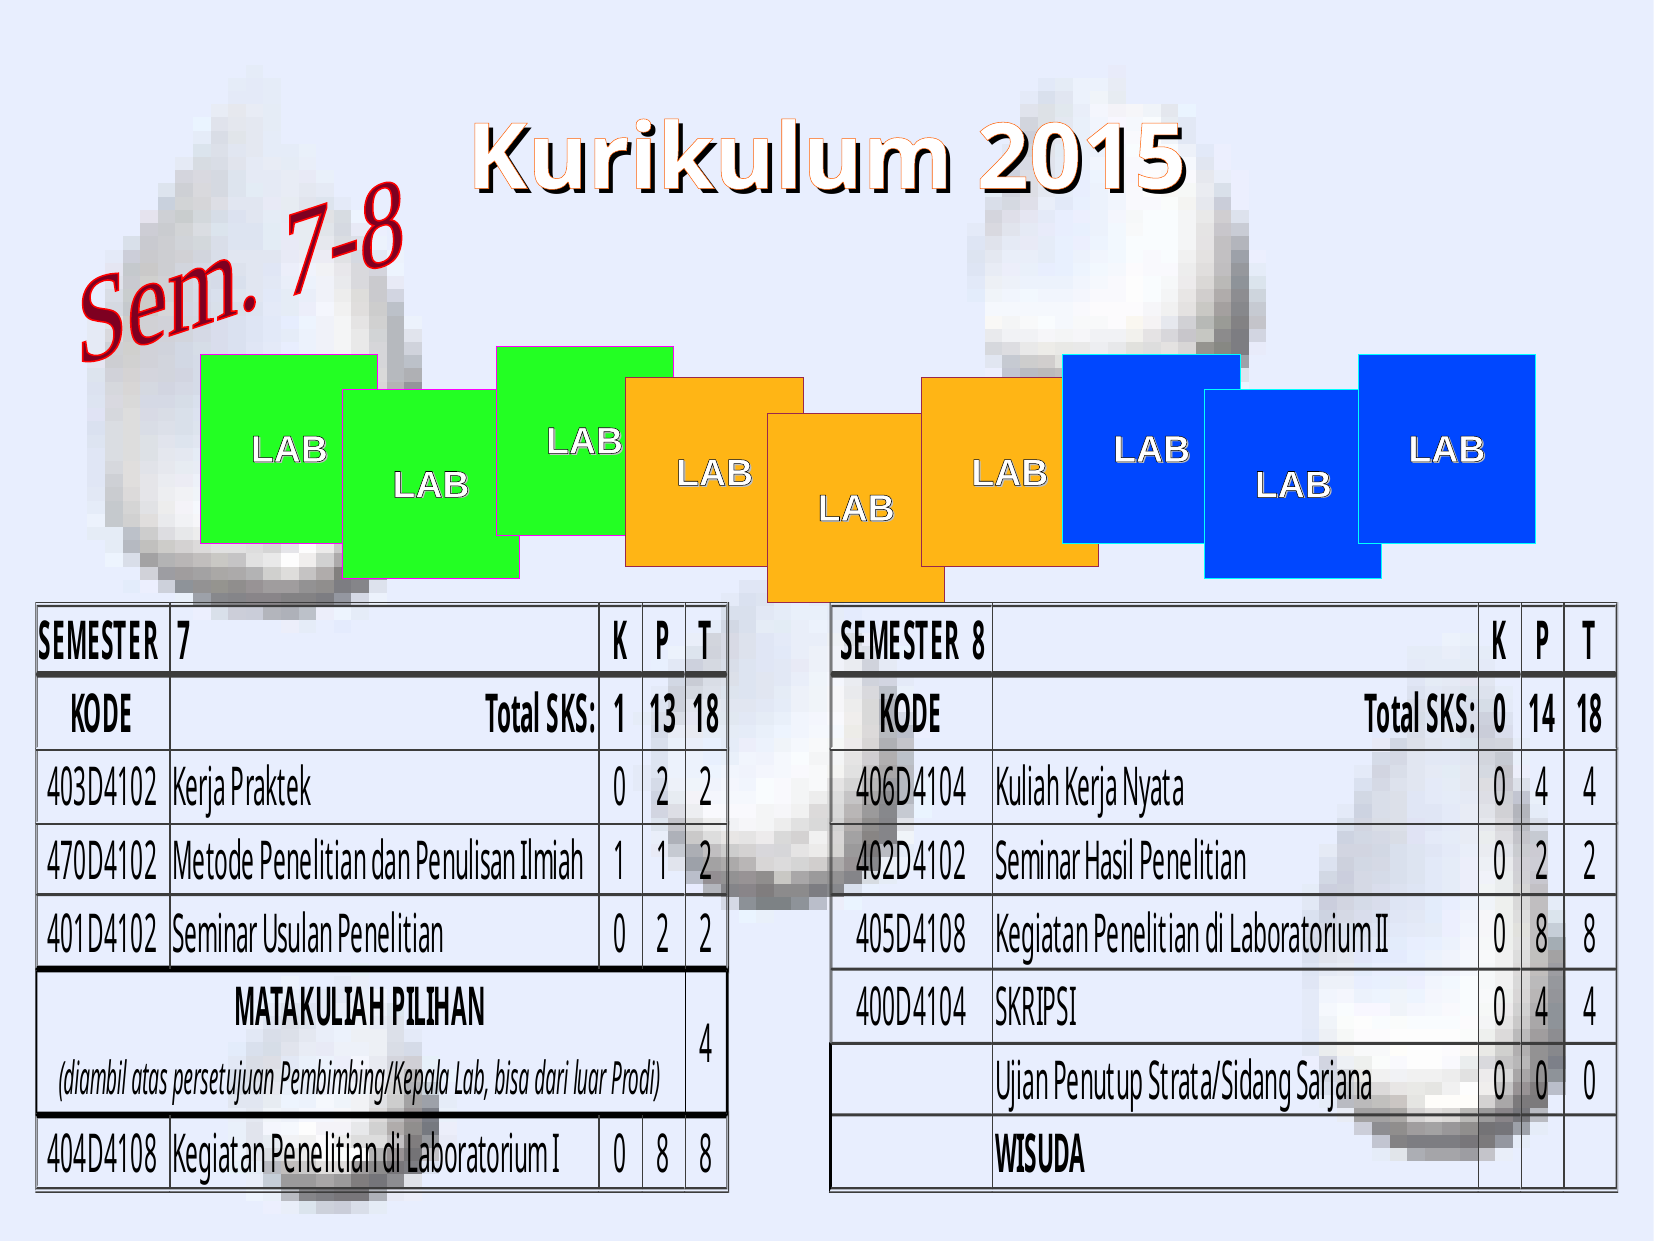

# Kurikulum 2015
Sem. 7-8
LAB
LAB
LAB
LAB
LAB
LAB
LAB
LAB
LAB